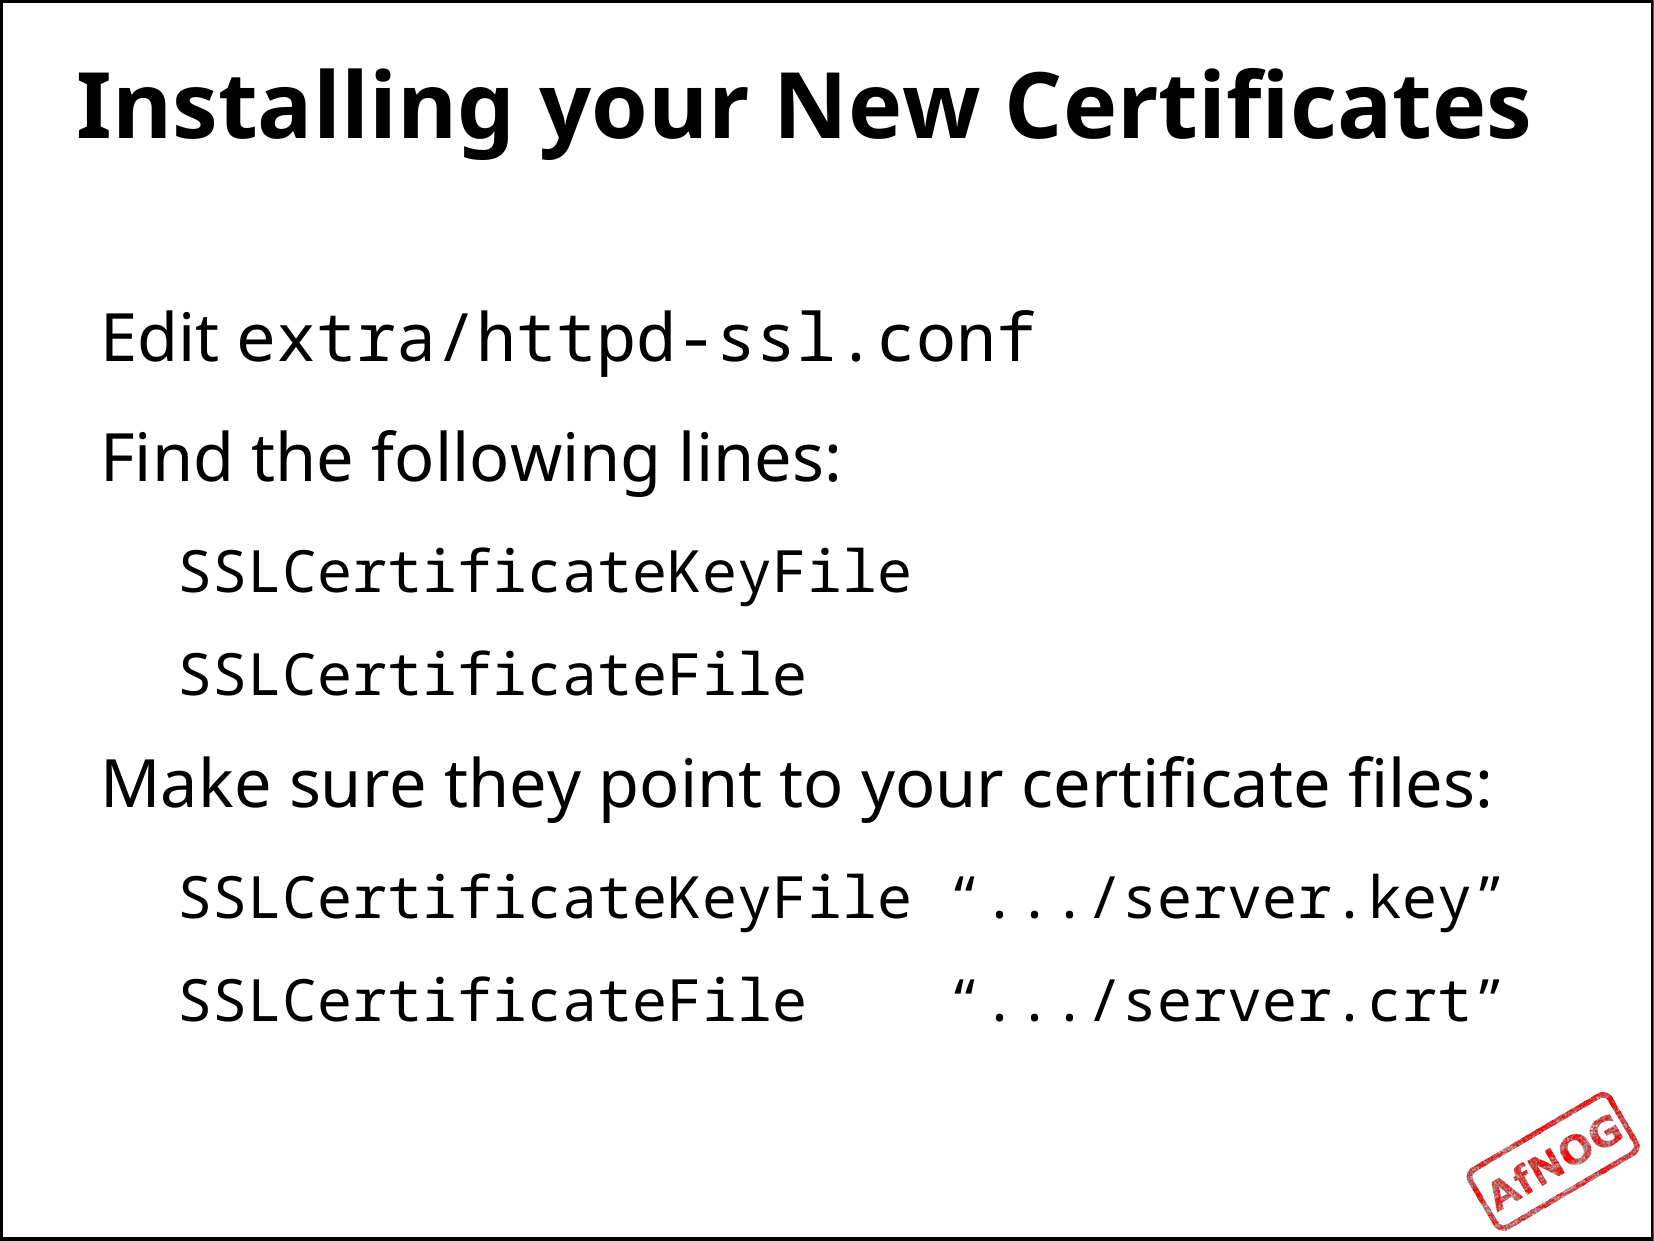

# Installing your New Certificates
Edit extra/httpd-ssl.conf
Find the following lines:
SSLCertificateKeyFile
SSLCertificateFile
Make sure they point to your certificate files:
SSLCertificateKeyFile “.../server.key”
SSLCertificateFile “.../server.crt”